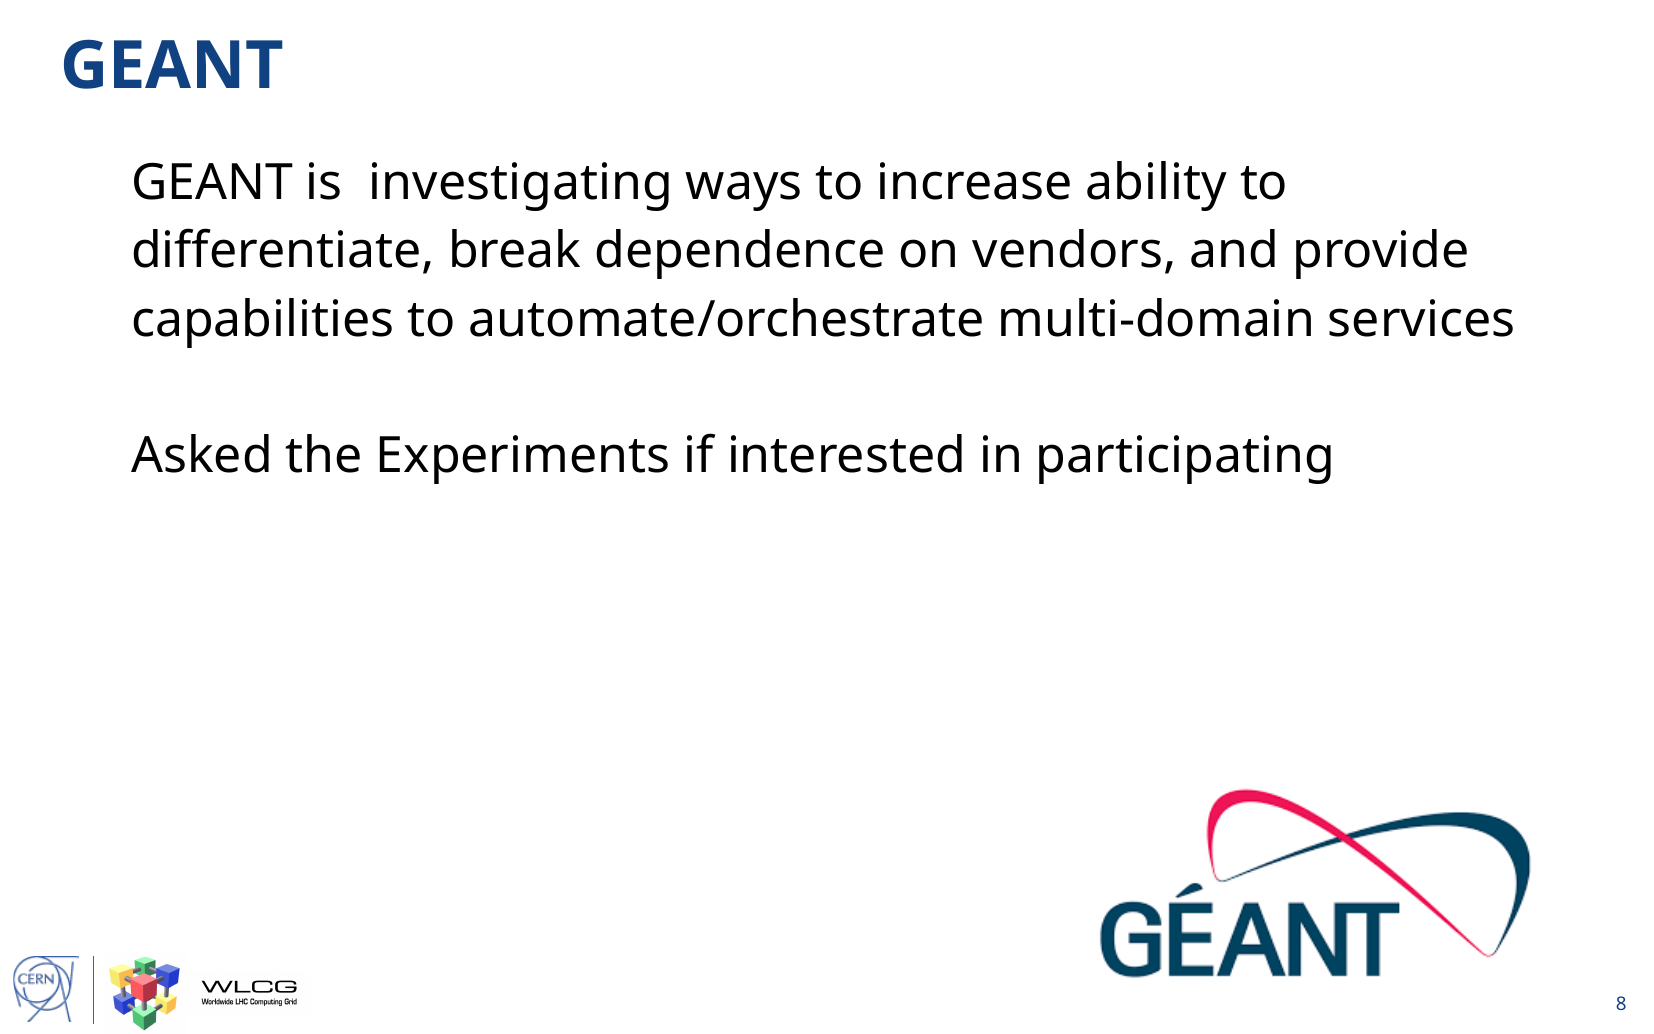

# GEANT
GEANT is investigating ways to increase ability to differentiate, break dependence on vendors, and provide capabilities to automate/orchestrate multi-domain services
Asked the Experiments if interested in participating